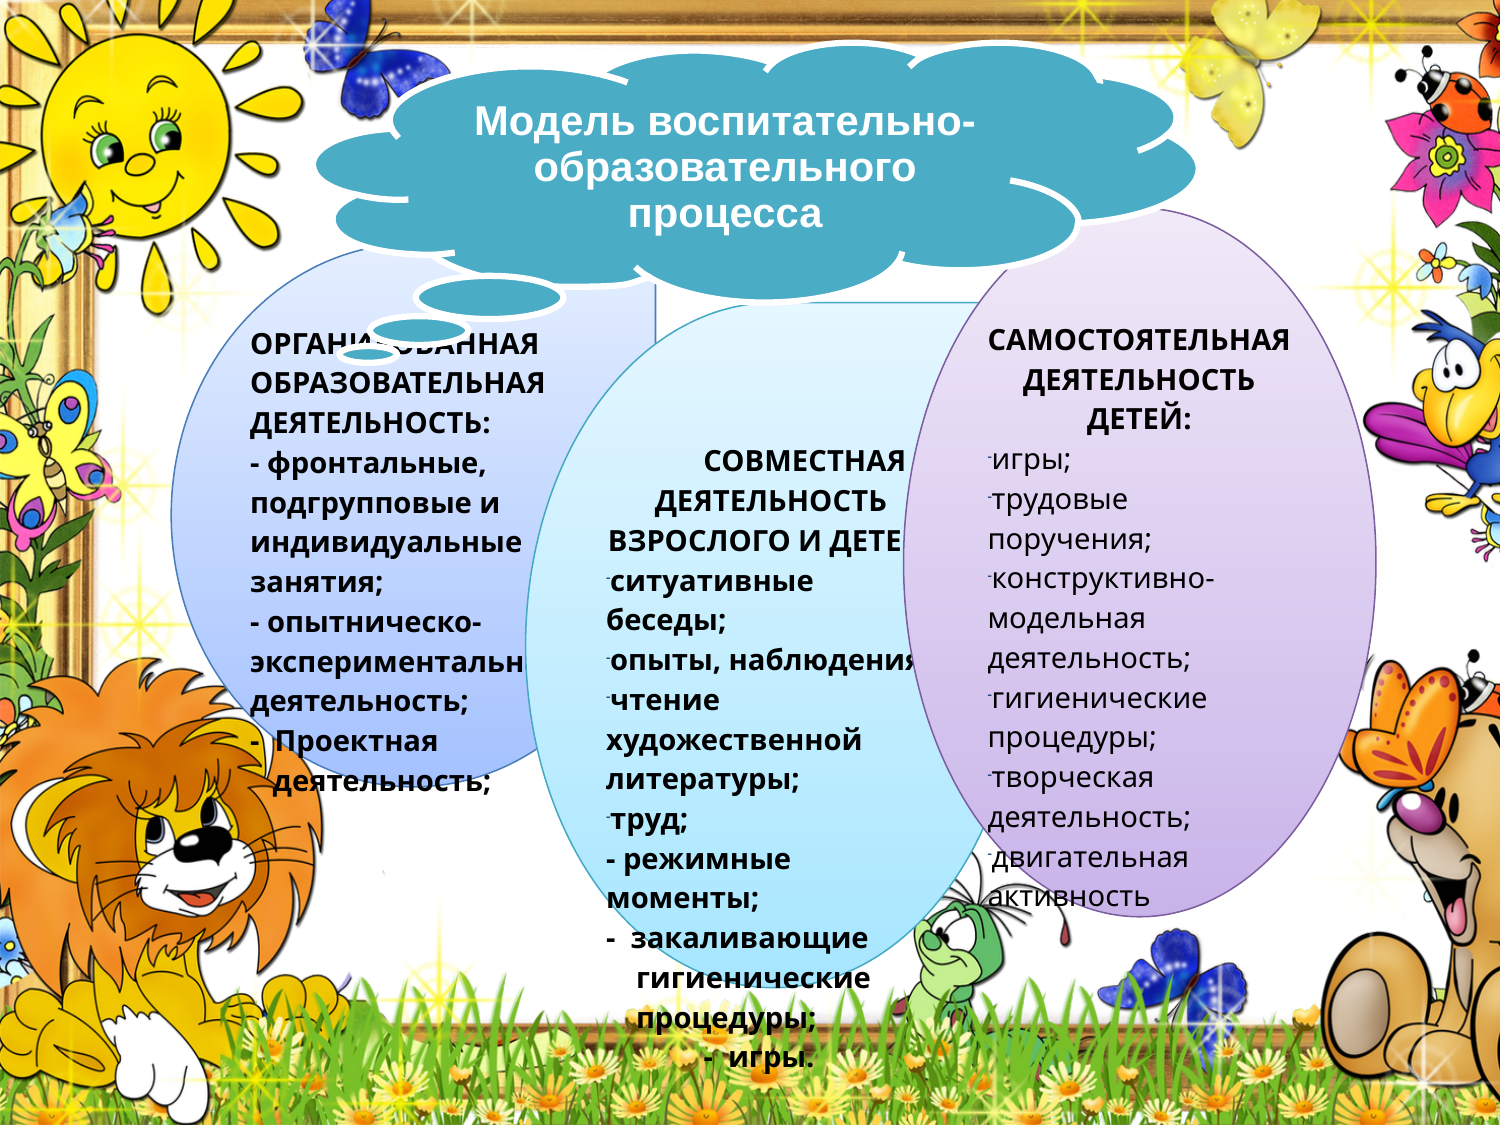

Модель воспитательно-образовательного процесса
#
САМОСТОЯТЕЛЬНАЯ ДЕЯТЕЛЬНОСТЬ ДЕТЕЙ:
игры;
трудовые поручения;
конструктивно-модельная деятельность;
гигиенические процедуры;
творческая деятельность;
двигательная активность
ОРГАНИЗОВАННАЯ ОБРАЗОВАТЕЛЬНАЯ ДЕЯТЕЛЬНОСТЬ:
- фронтальные, подгрупповые и индивидуальные занятия;
- опытническо-экспериментальная деятельность;
- Проектная
 деятельность;
 СОВМЕСТНАЯ ДЕЯТЕЛЬНОСТЬ ВЗРОСЛОГО И ДЕТЕЙ:
ситуативные беседы;
опыты, наблюдения;
чтение художественной литературы;
труд;
- режимные моменты;
- закаливающие
 гигиенические
 процедуры;
 - игры.